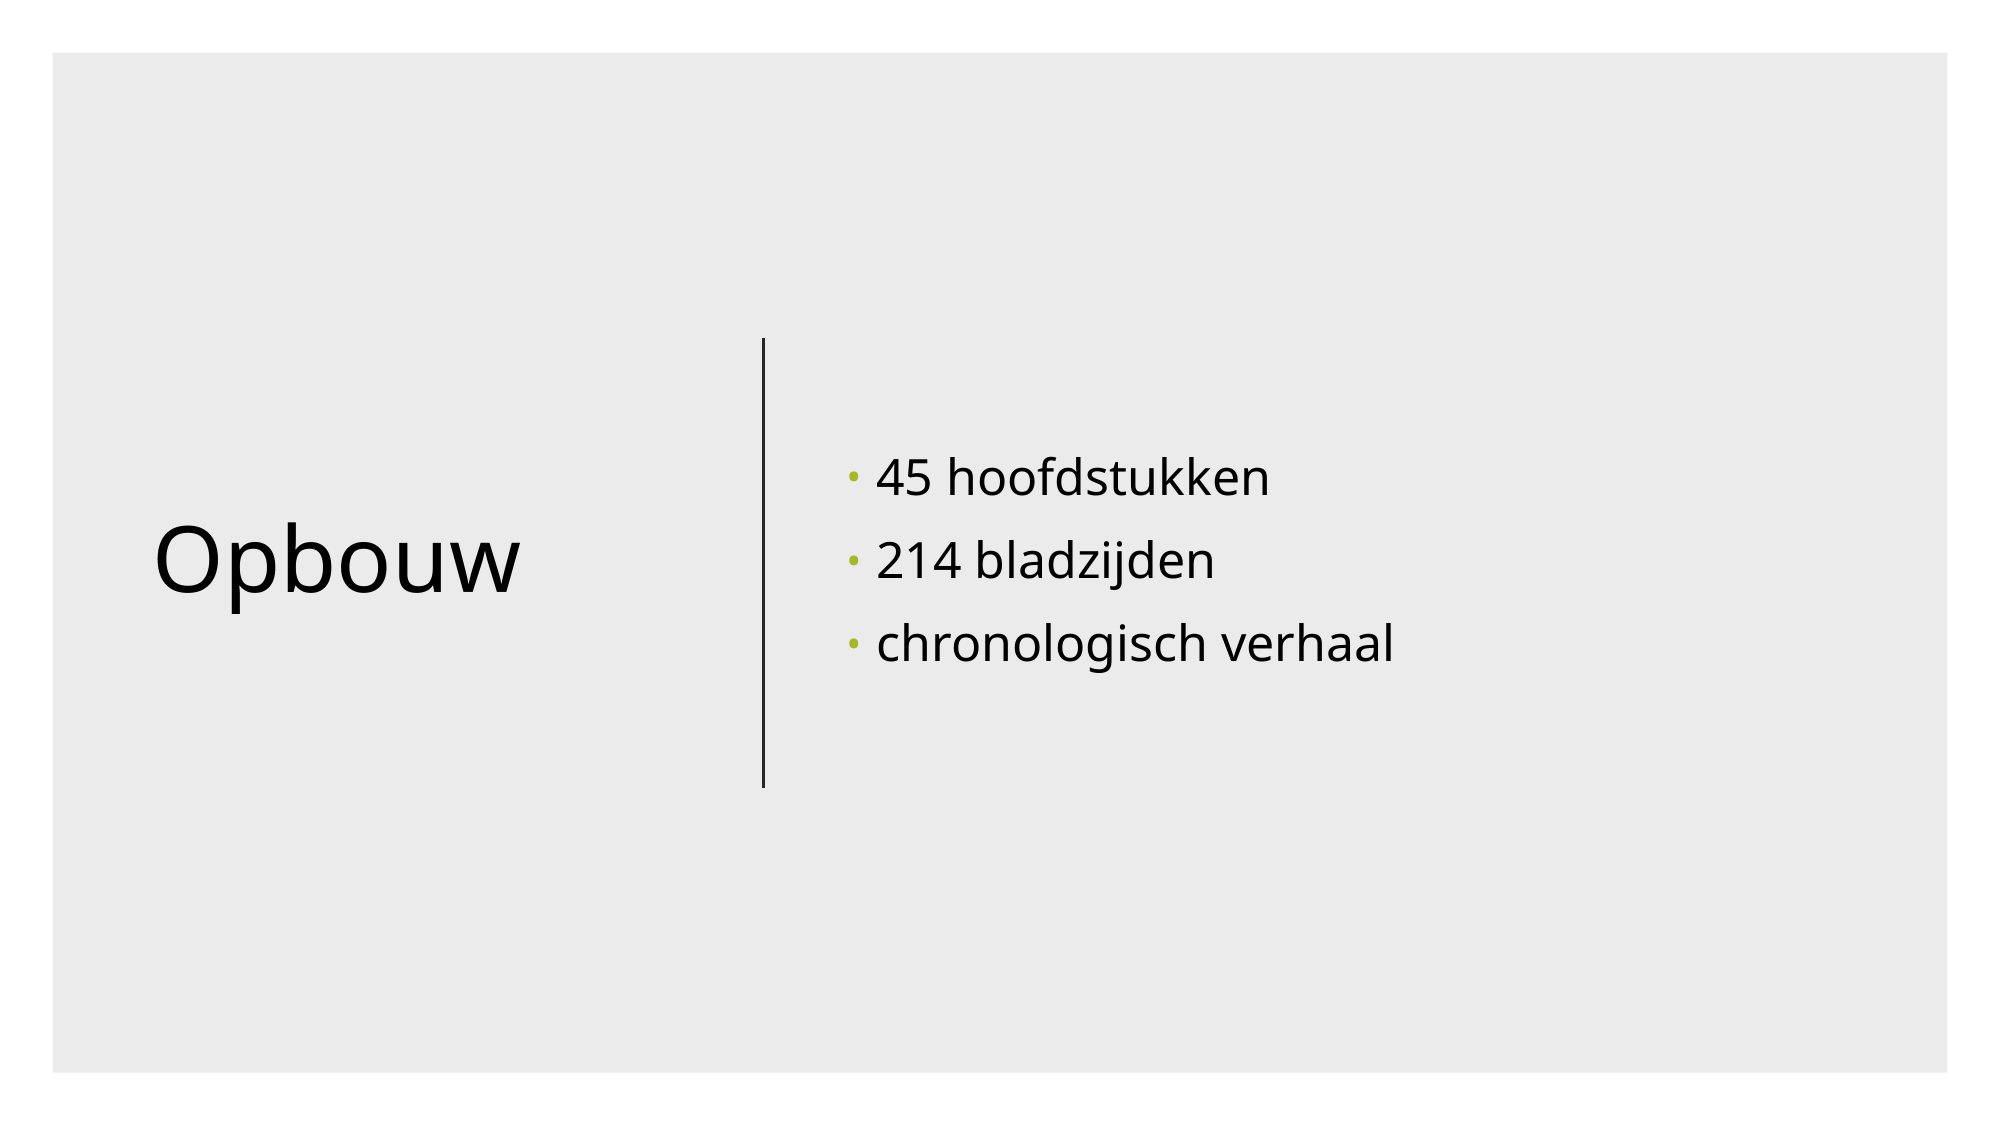

# Opbouw
45 hoofdstukken
214 bladzijden
chronologisch verhaal